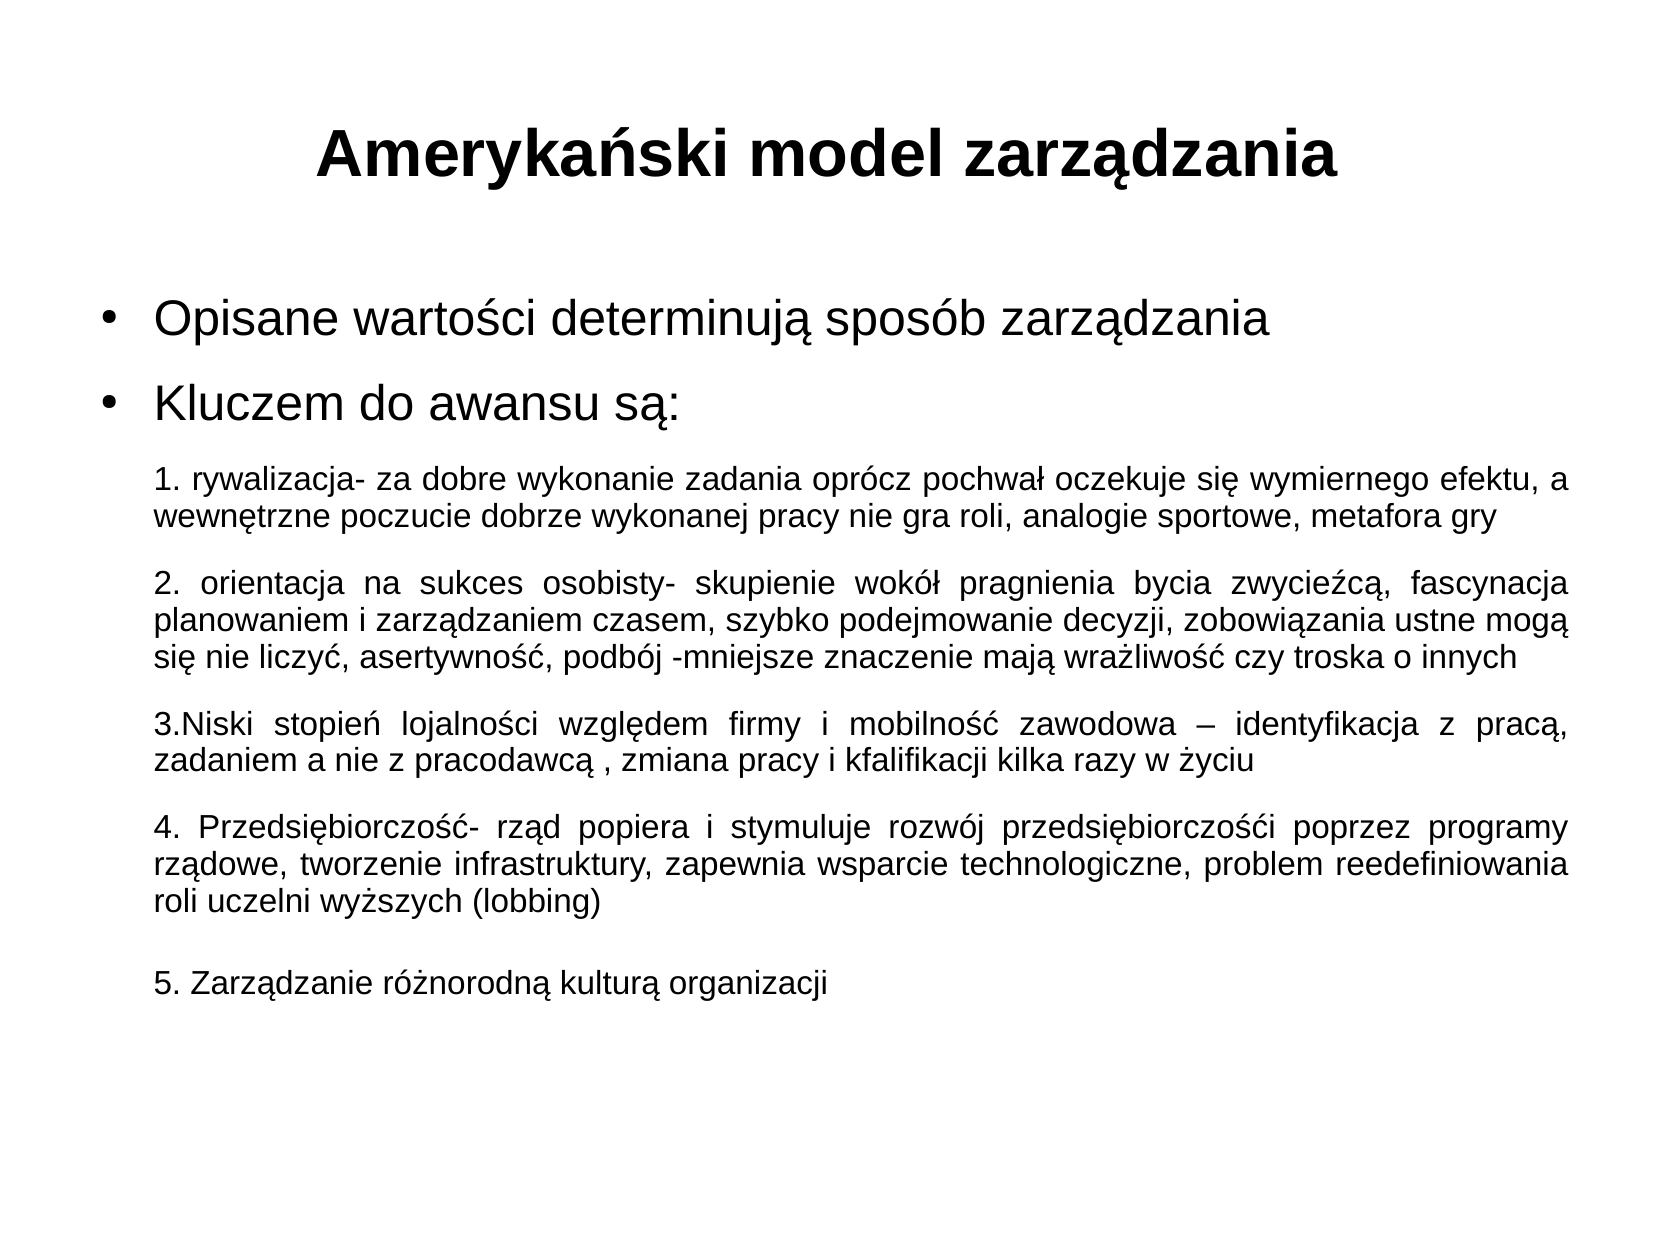

# Amerykański model zarządzania
Opisane wartości determinują sposób zarządzania
Kluczem do awansu są:
1. rywalizacja- za dobre wykonanie zadania oprócz pochwał oczekuje się wymiernego efektu, a wewnętrzne poczucie dobrze wykonanej pracy nie gra roli, analogie sportowe, metafora gry
2. orientacja na sukces osobisty- skupienie wokół pragnienia bycia zwycieźcą, fascynacja planowaniem i zarządzaniem czasem, szybko podejmowanie decyzji, zobowiązania ustne mogą się nie liczyć, asertywność, podbój -mniejsze znaczenie mają wrażliwość czy troska o innych
3.Niski stopień lojalności względem firmy i mobilność zawodowa – identyfikacja z pracą, zadaniem a nie z pracodawcą , zmiana pracy i kfalifikacji kilka razy w życiu
4. Przedsiębiorczość- rząd popiera i stymuluje rozwój przedsiębiorczośći poprzez programy rządowe, tworzenie infrastruktury, zapewnia wsparcie technologiczne, problem reedefiniowania roli uczelni wyższych (lobbing)
5. Zarządzanie różnorodną kulturą organizacji